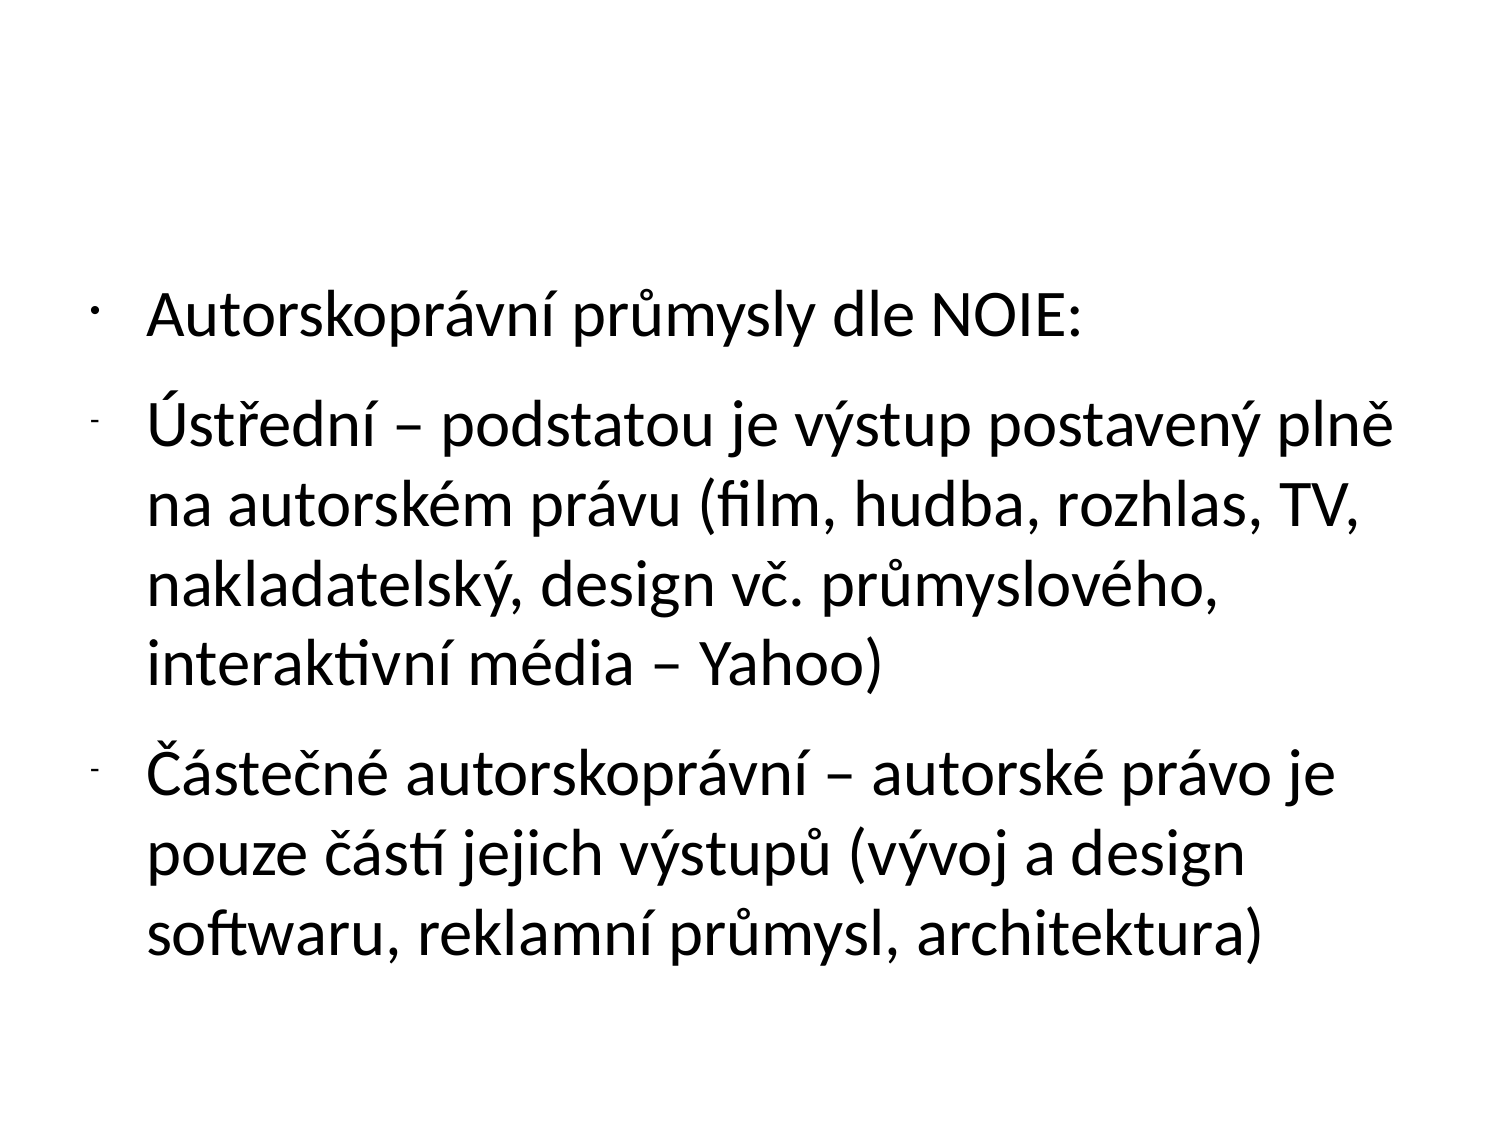

#
Autorskoprávní průmysly dle NOIE:
Ústřední – podstatou je výstup postavený plně na autorském právu (film, hudba, rozhlas, TV, nakladatelský, design vč. průmyslového, interaktivní média – Yahoo)
Částečné autorskoprávní – autorské právo je pouze částí jejich výstupů (vývoj a design softwaru, reklamní průmysl, architektura)